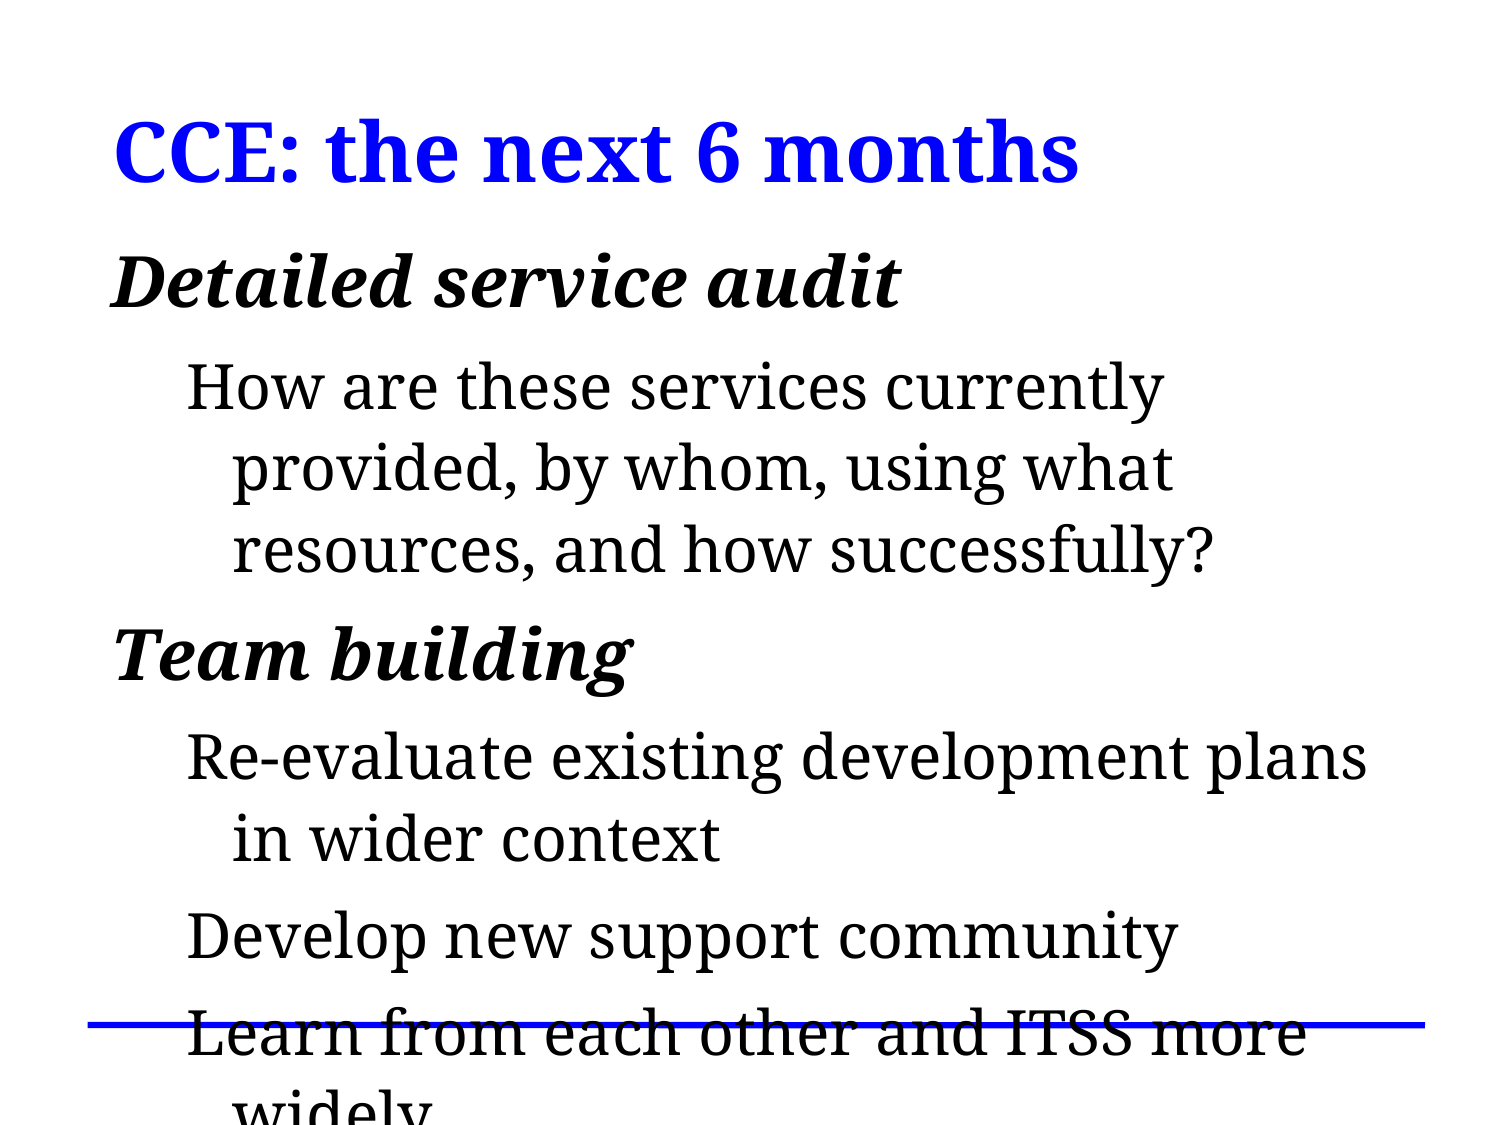

# CCE: the next 6 months
Detailed service audit
How are these services currently provided, by whom, using what resources, and how successfully?
Team building
Re-evaluate existing development plans in wider context
Develop new support community
Learn from each other and ITSS more widely